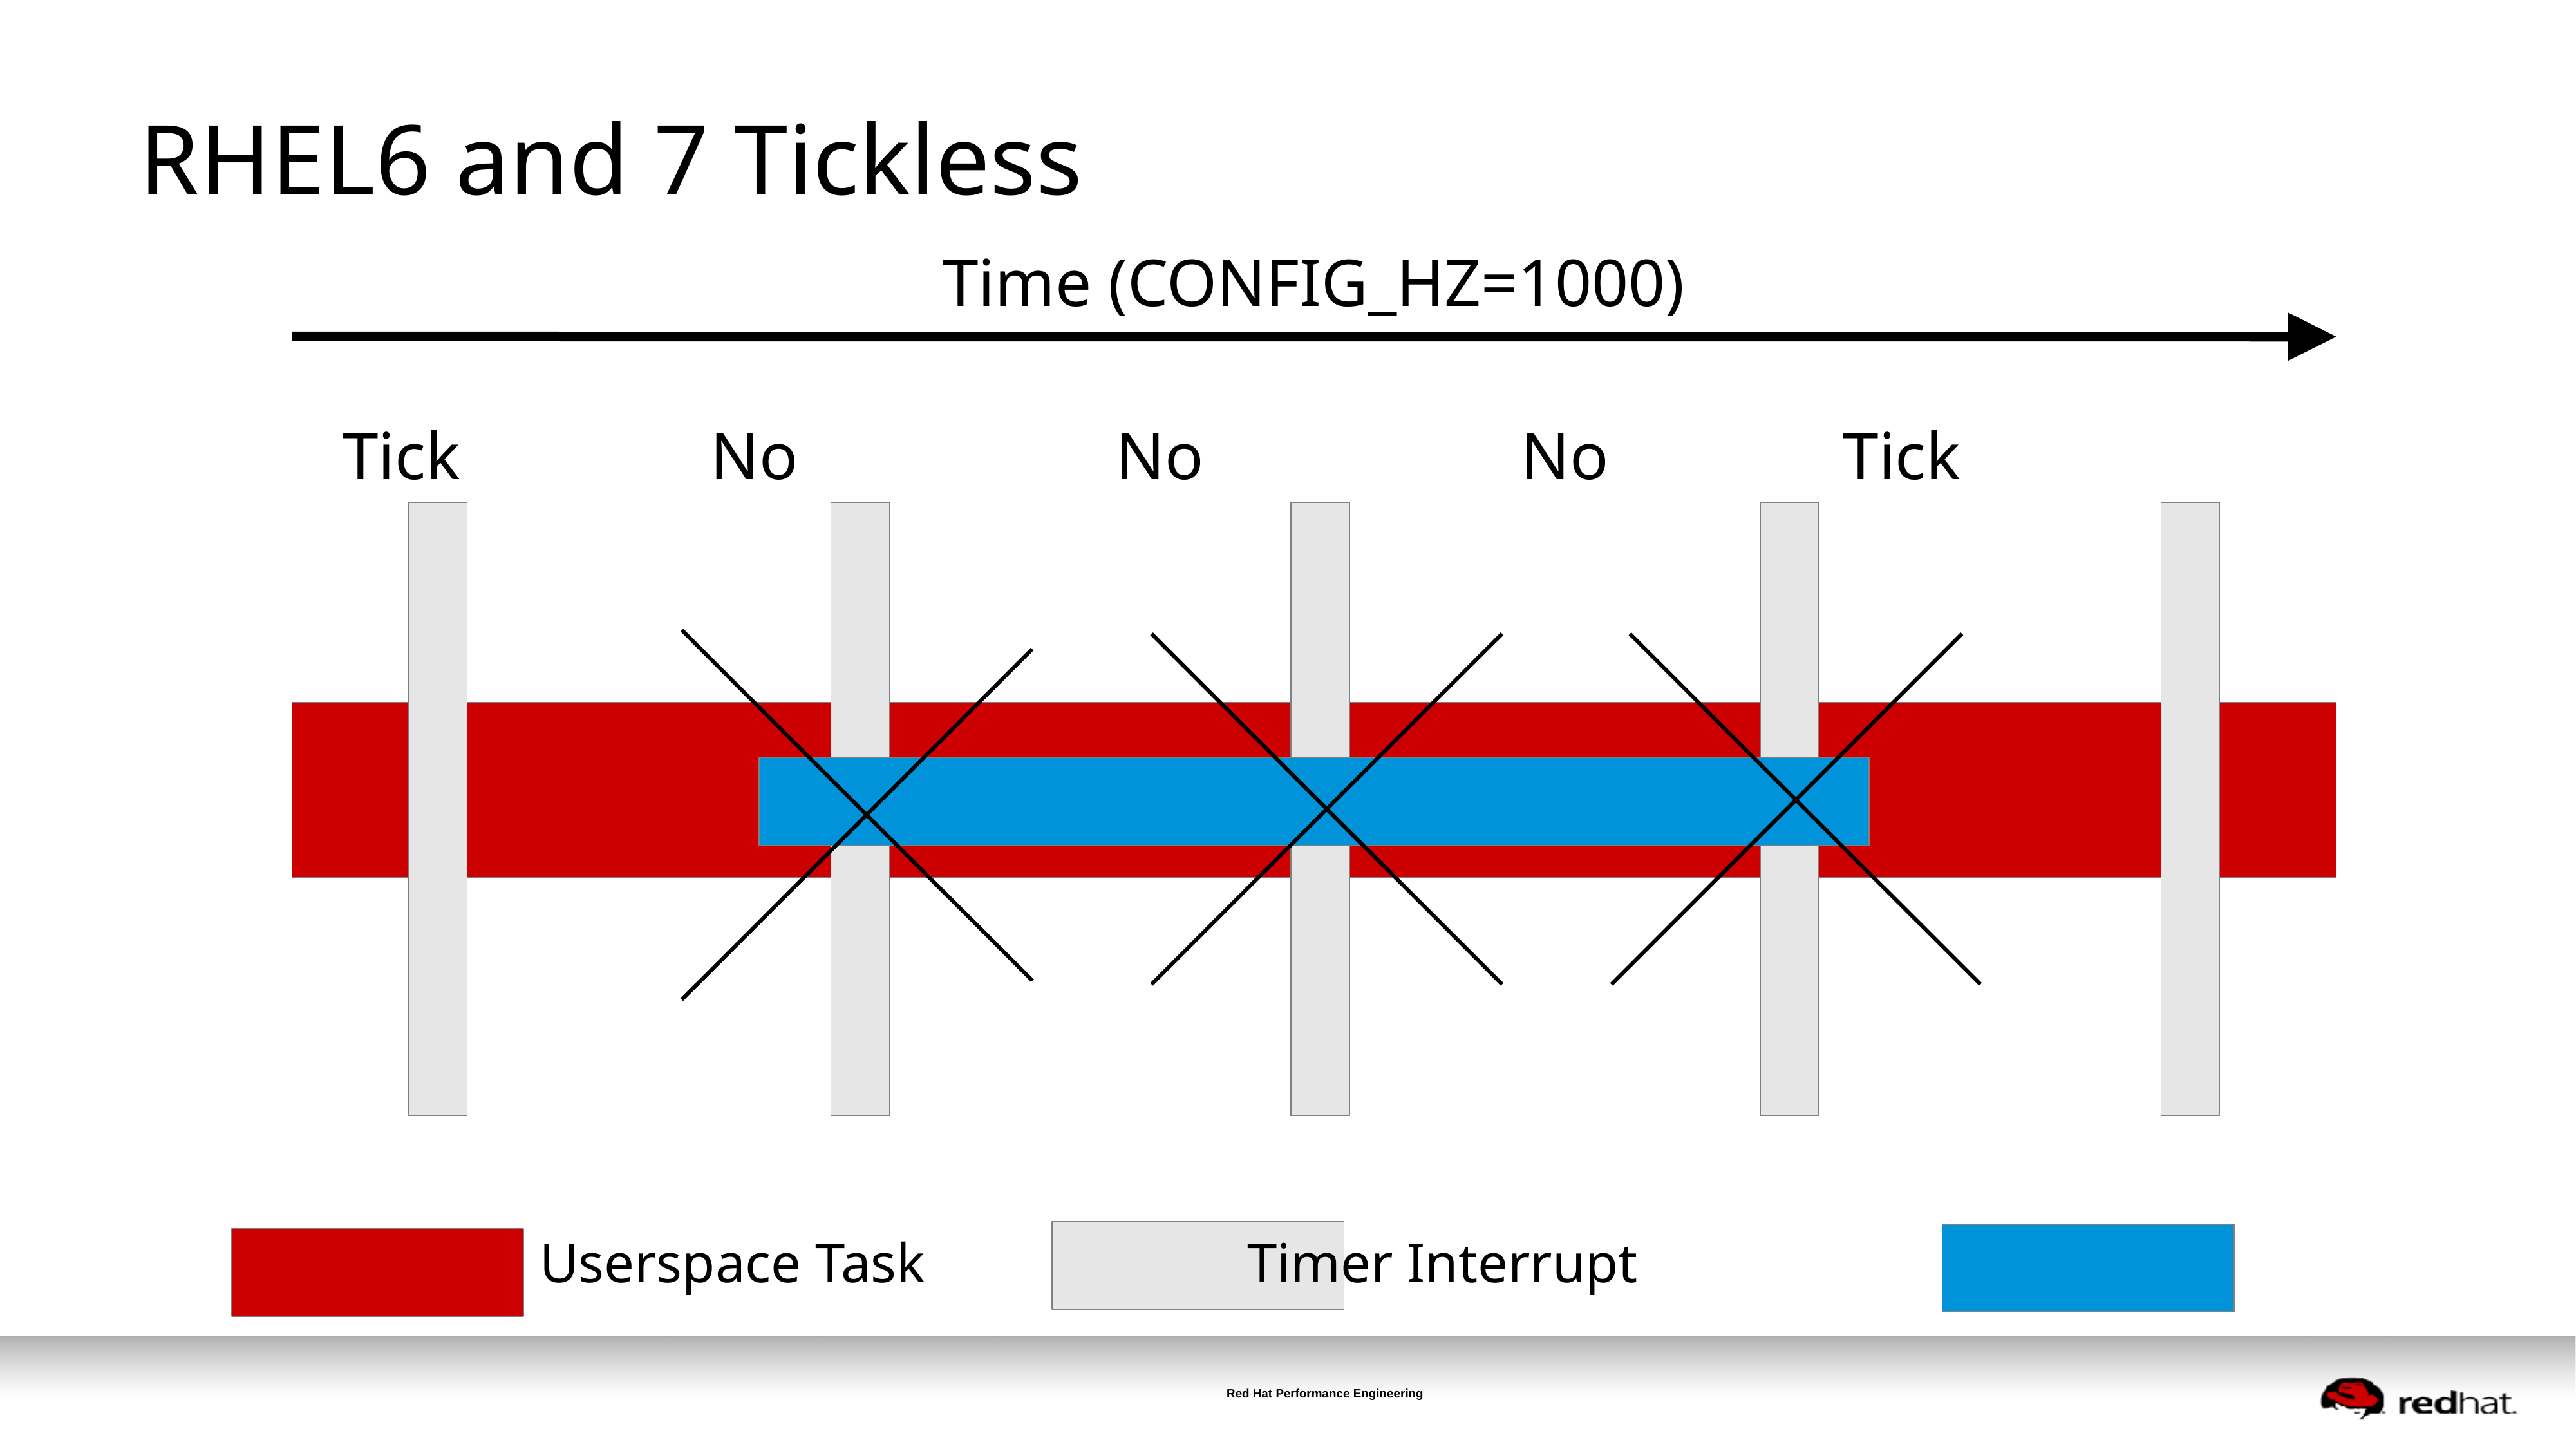

RHEL6 and 7 Tickless
Time (CONFIG_HZ=1000)
 Tick No No No Tick
 Userspace Task Timer Interrupt Idle